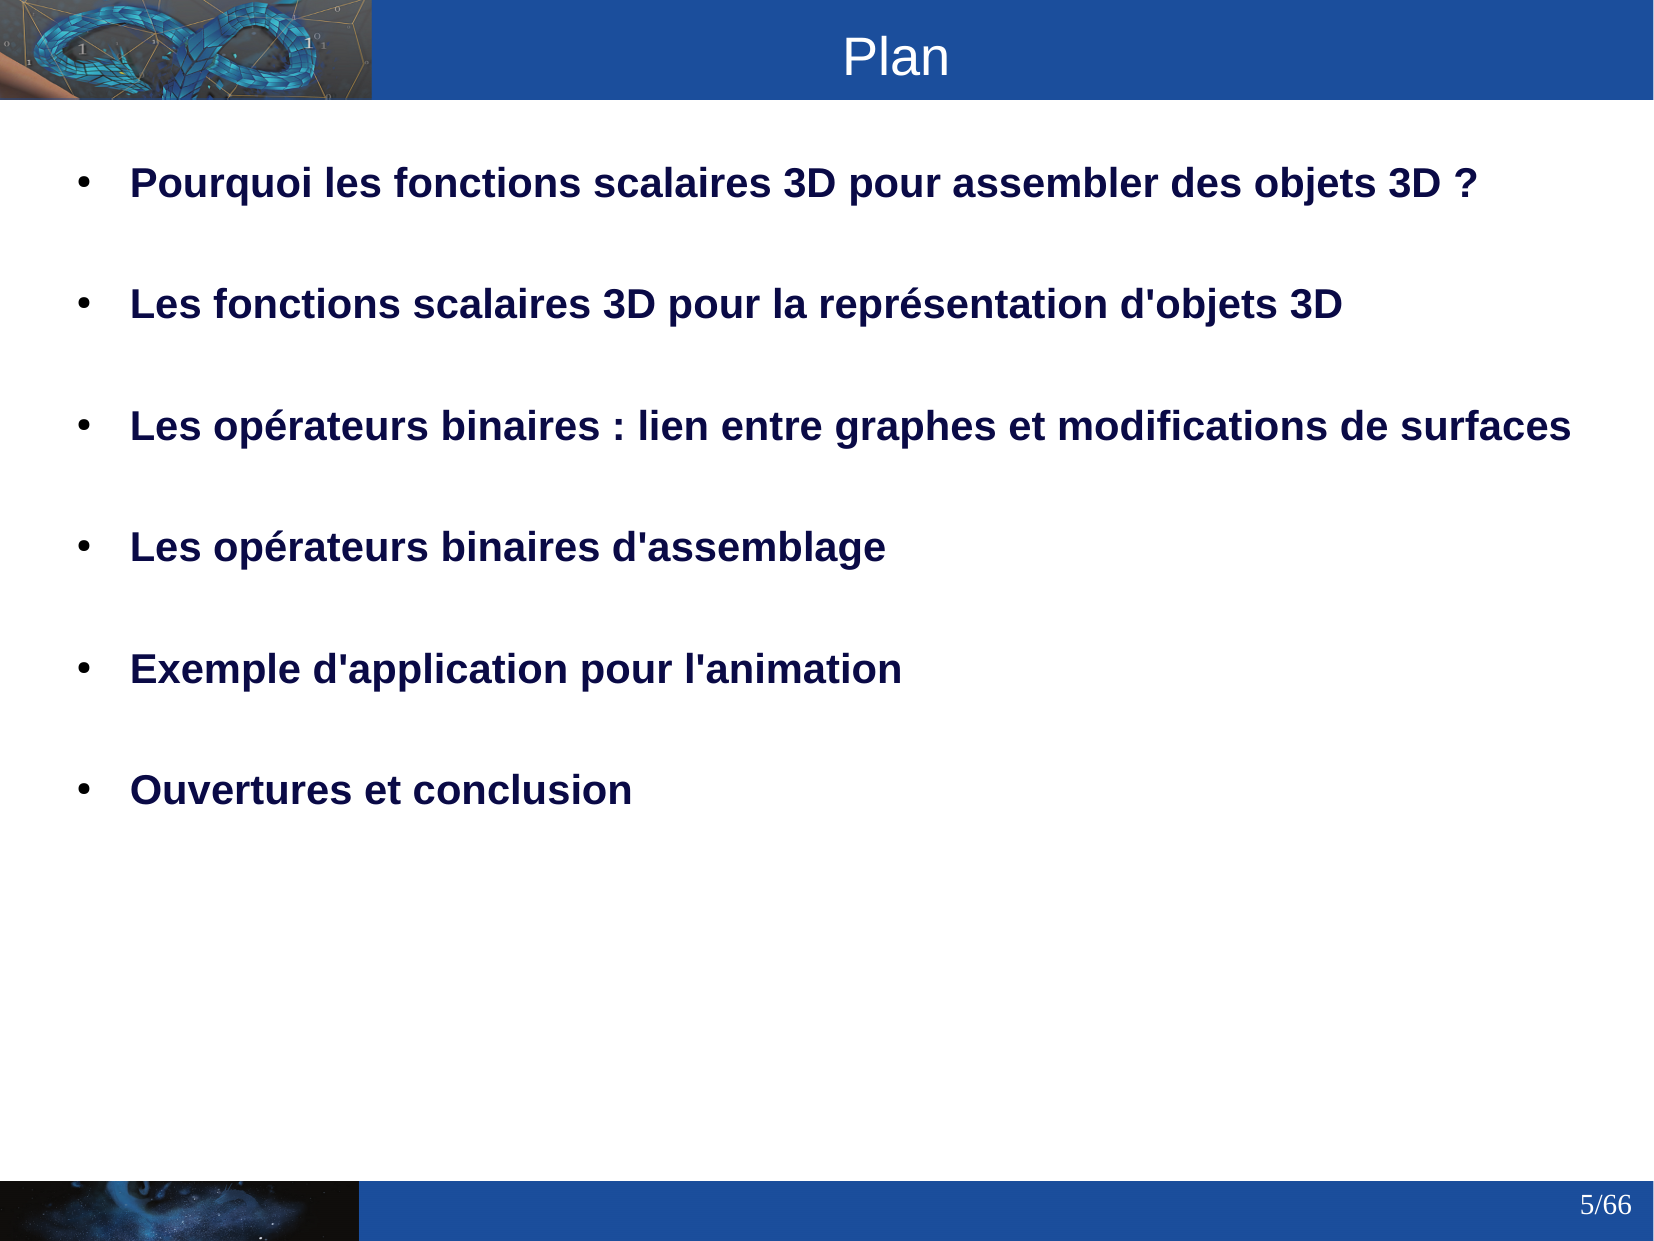

# Plan
Pourquoi les fonctions scalaires 3D pour assembler des objets 3D ?
Les fonctions scalaires 3D pour la représentation d'objets 3D
Les opérateurs binaires : lien entre graphes et modifications de surfaces
Les opérateurs binaires d'assemblage
Exemple d'application pour l'animation
Ouvertures et conclusion
5